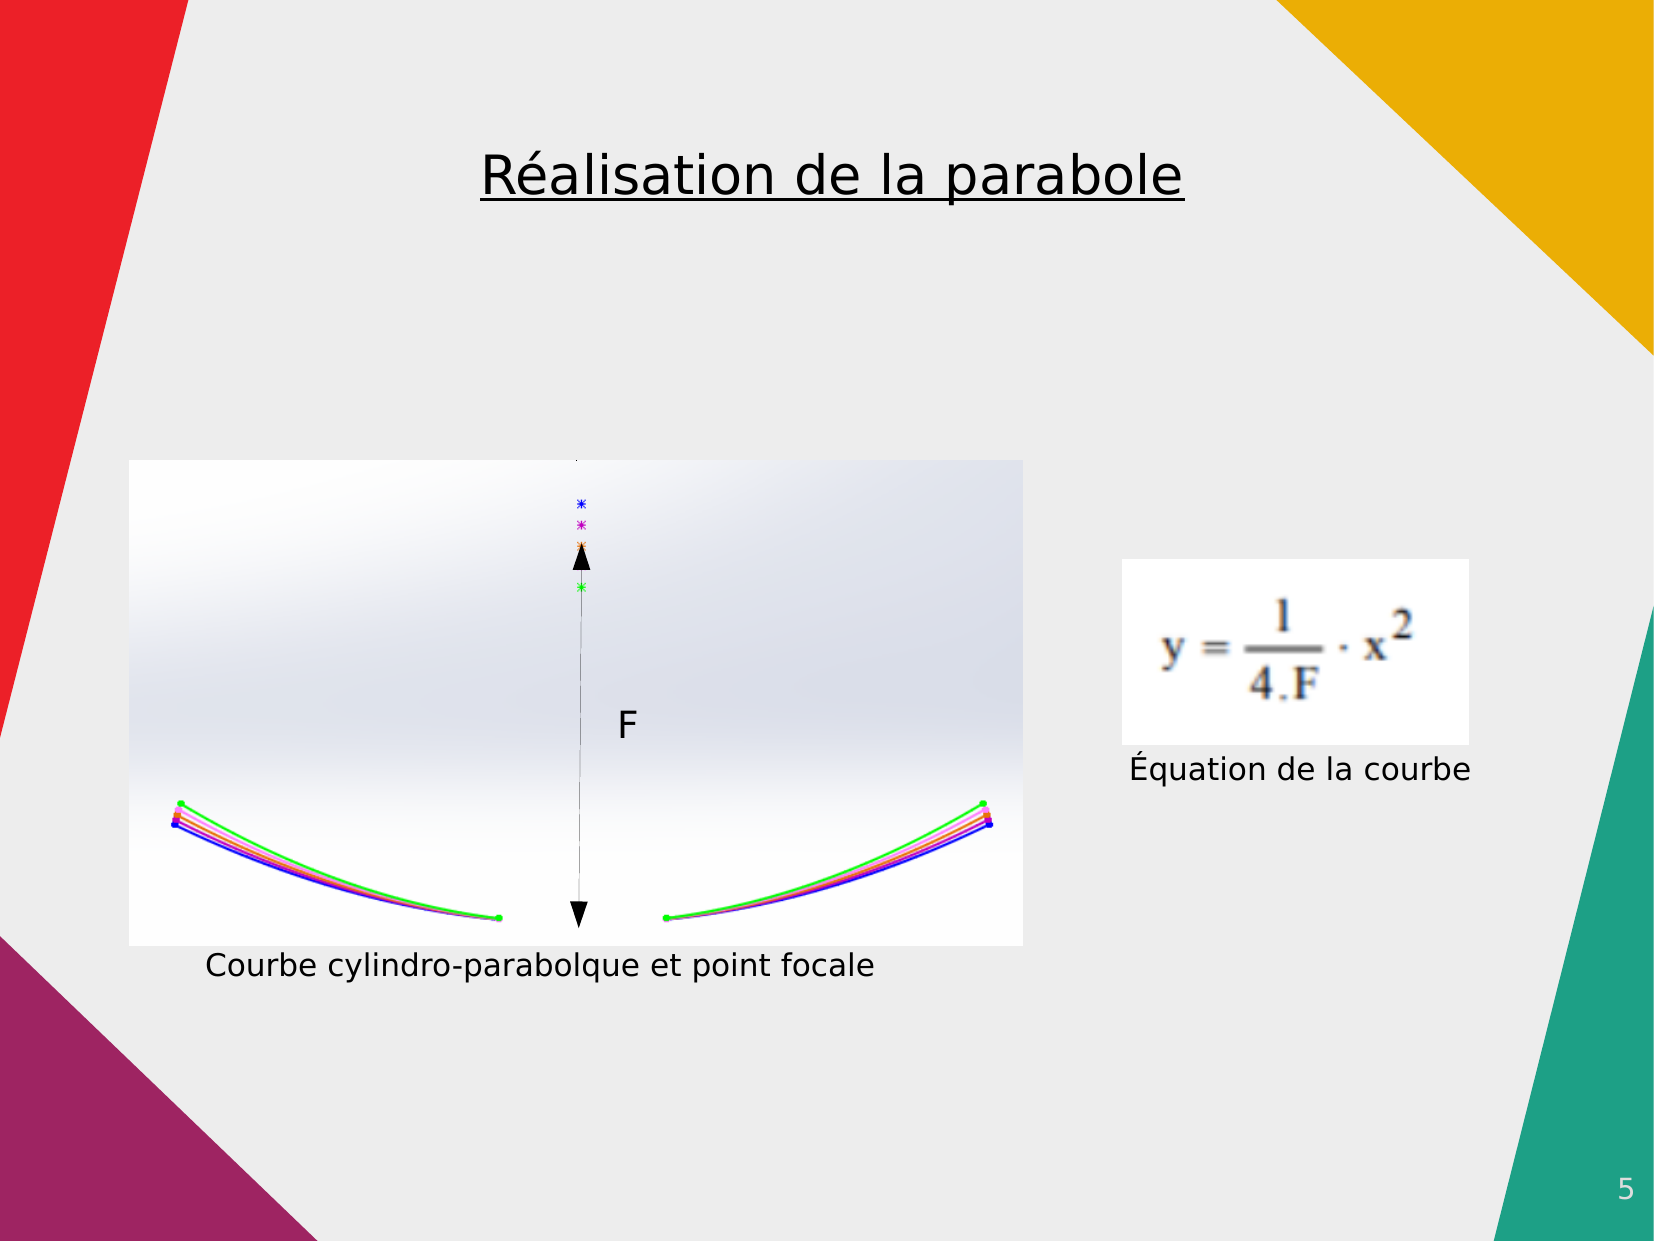

Réalisation de la parabole
F
Équation de la courbe
Courbe cylindro-parabolque et point focale
5